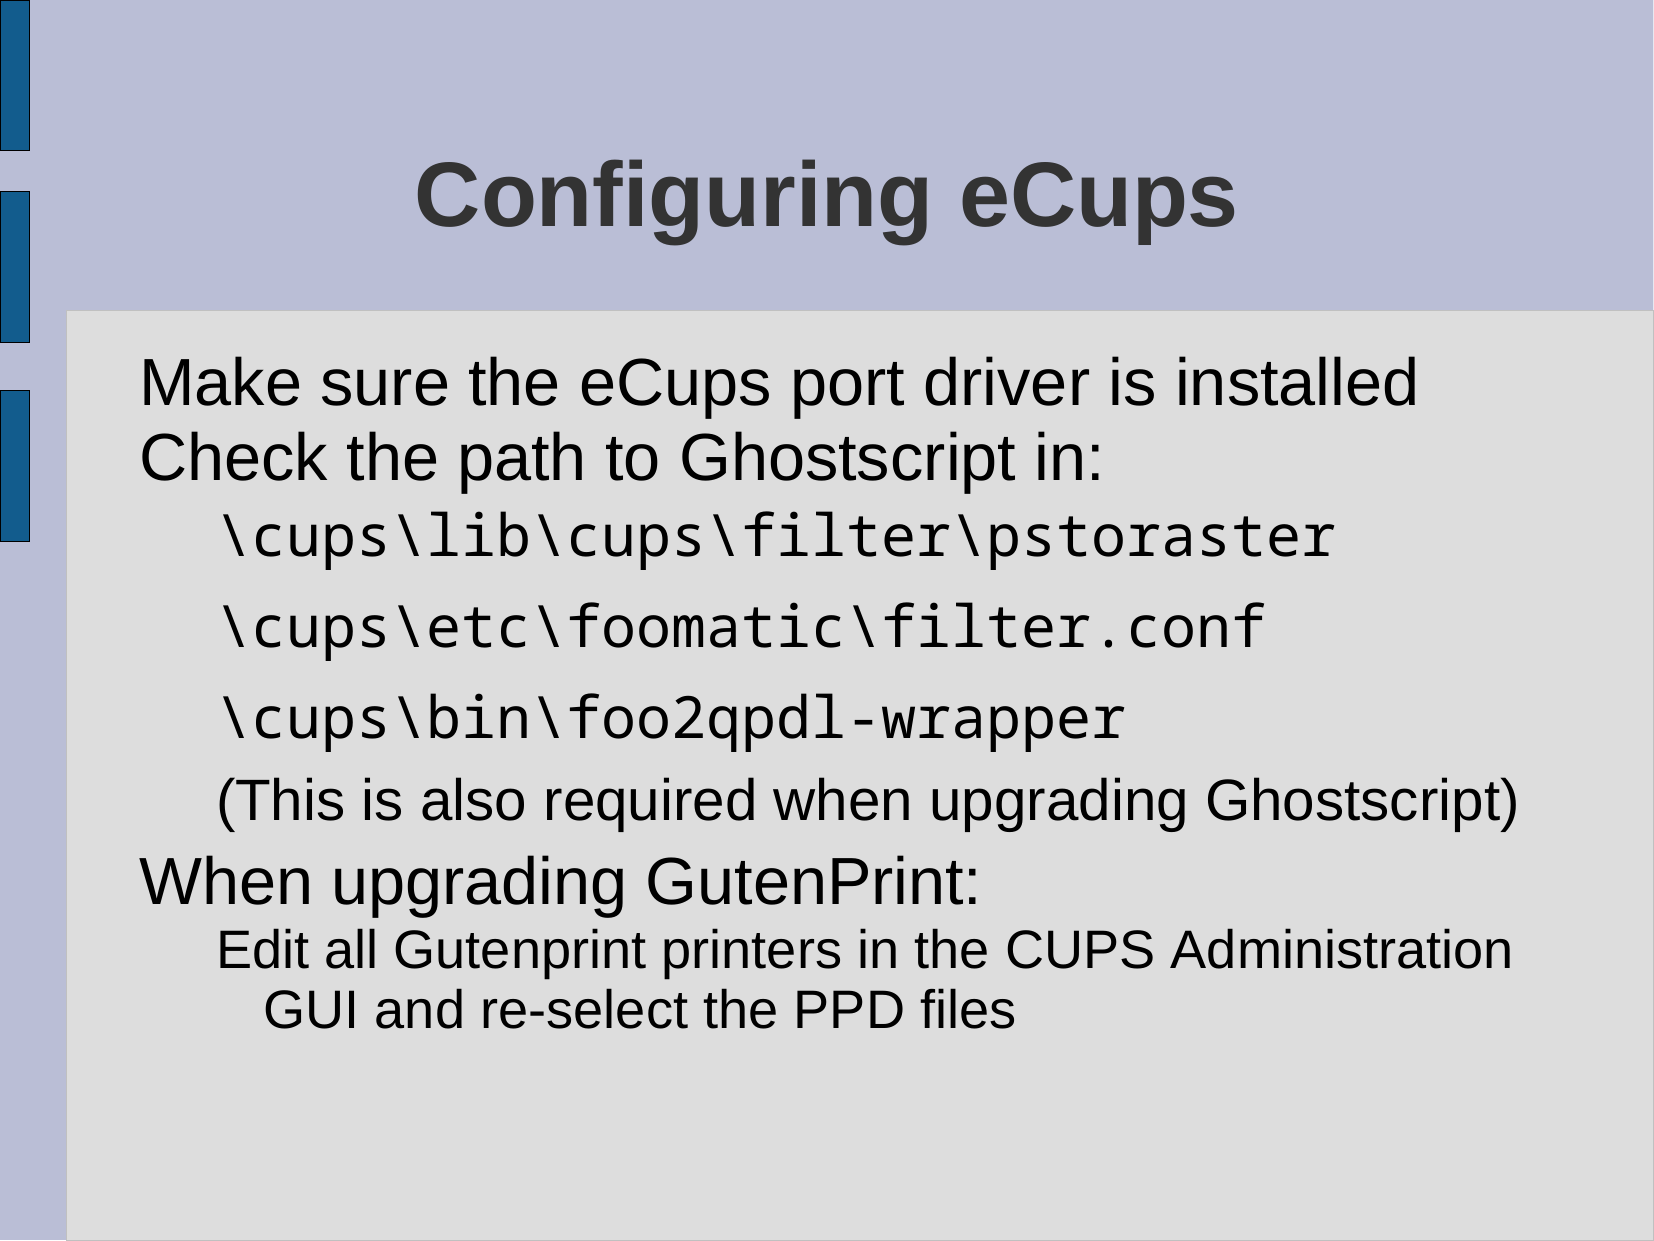

# Configuring eCups
Make sure the eCups port driver is installed
Check the path to Ghostscript in:
\cups\lib\cups\filter\pstoraster
\cups\etc\foomatic\filter.conf
\cups\bin\foo2qpdl-wrapper
(This is also required when upgrading Ghostscript)
When upgrading GutenPrint:
Edit all Gutenprint printers in the CUPS Administration GUI and re-select the PPD files